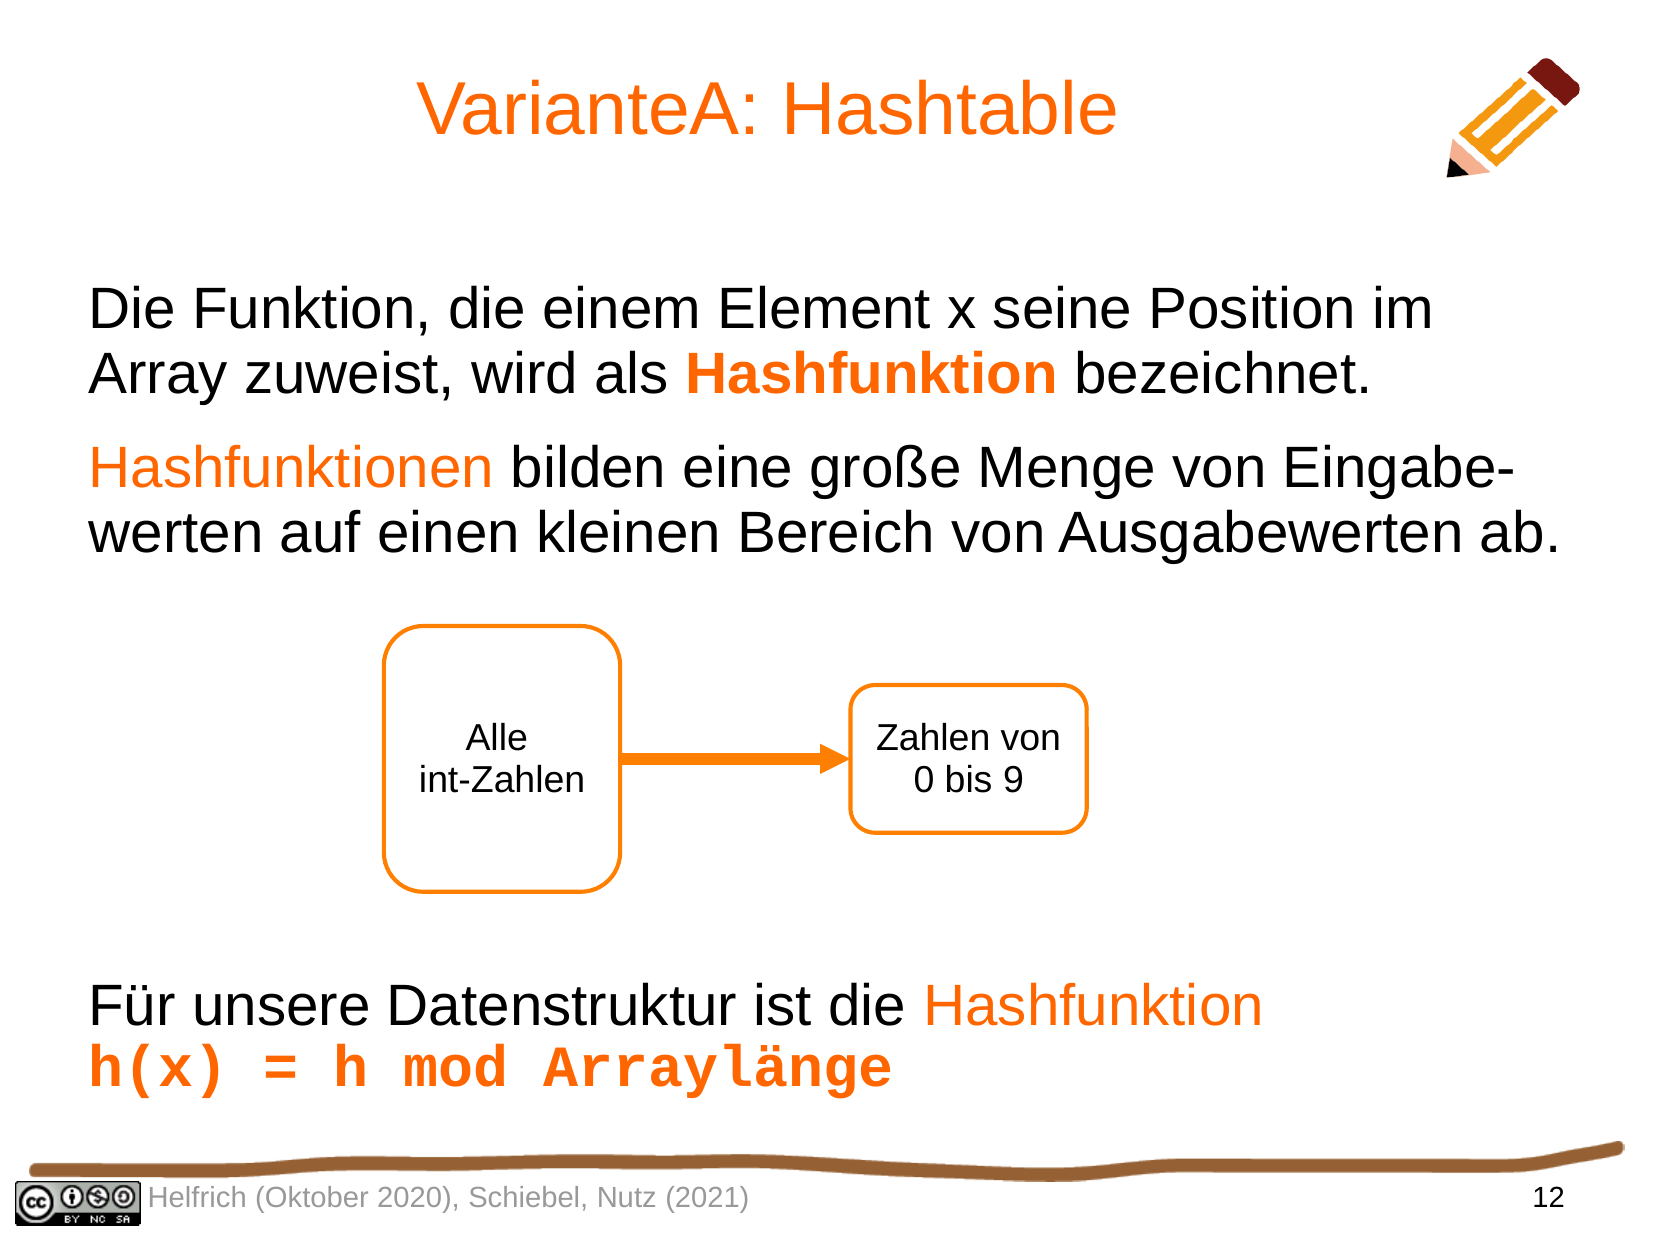

# VarianteA: Hashtable
Die Funktion, die einem Element x seine Position im Array zuweist, wird als Hashfunktion bezeichnet.
Hashfunktionen bilden eine große Menge von Eingabe-werten auf einen kleinen Bereich von Ausgabewerten ab.
Für unsere Datenstruktur ist die Hashfunktion
h(x) = h mod Arraylänge
Alle
int-Zahlen
Zahlen von
0 bis 9
12